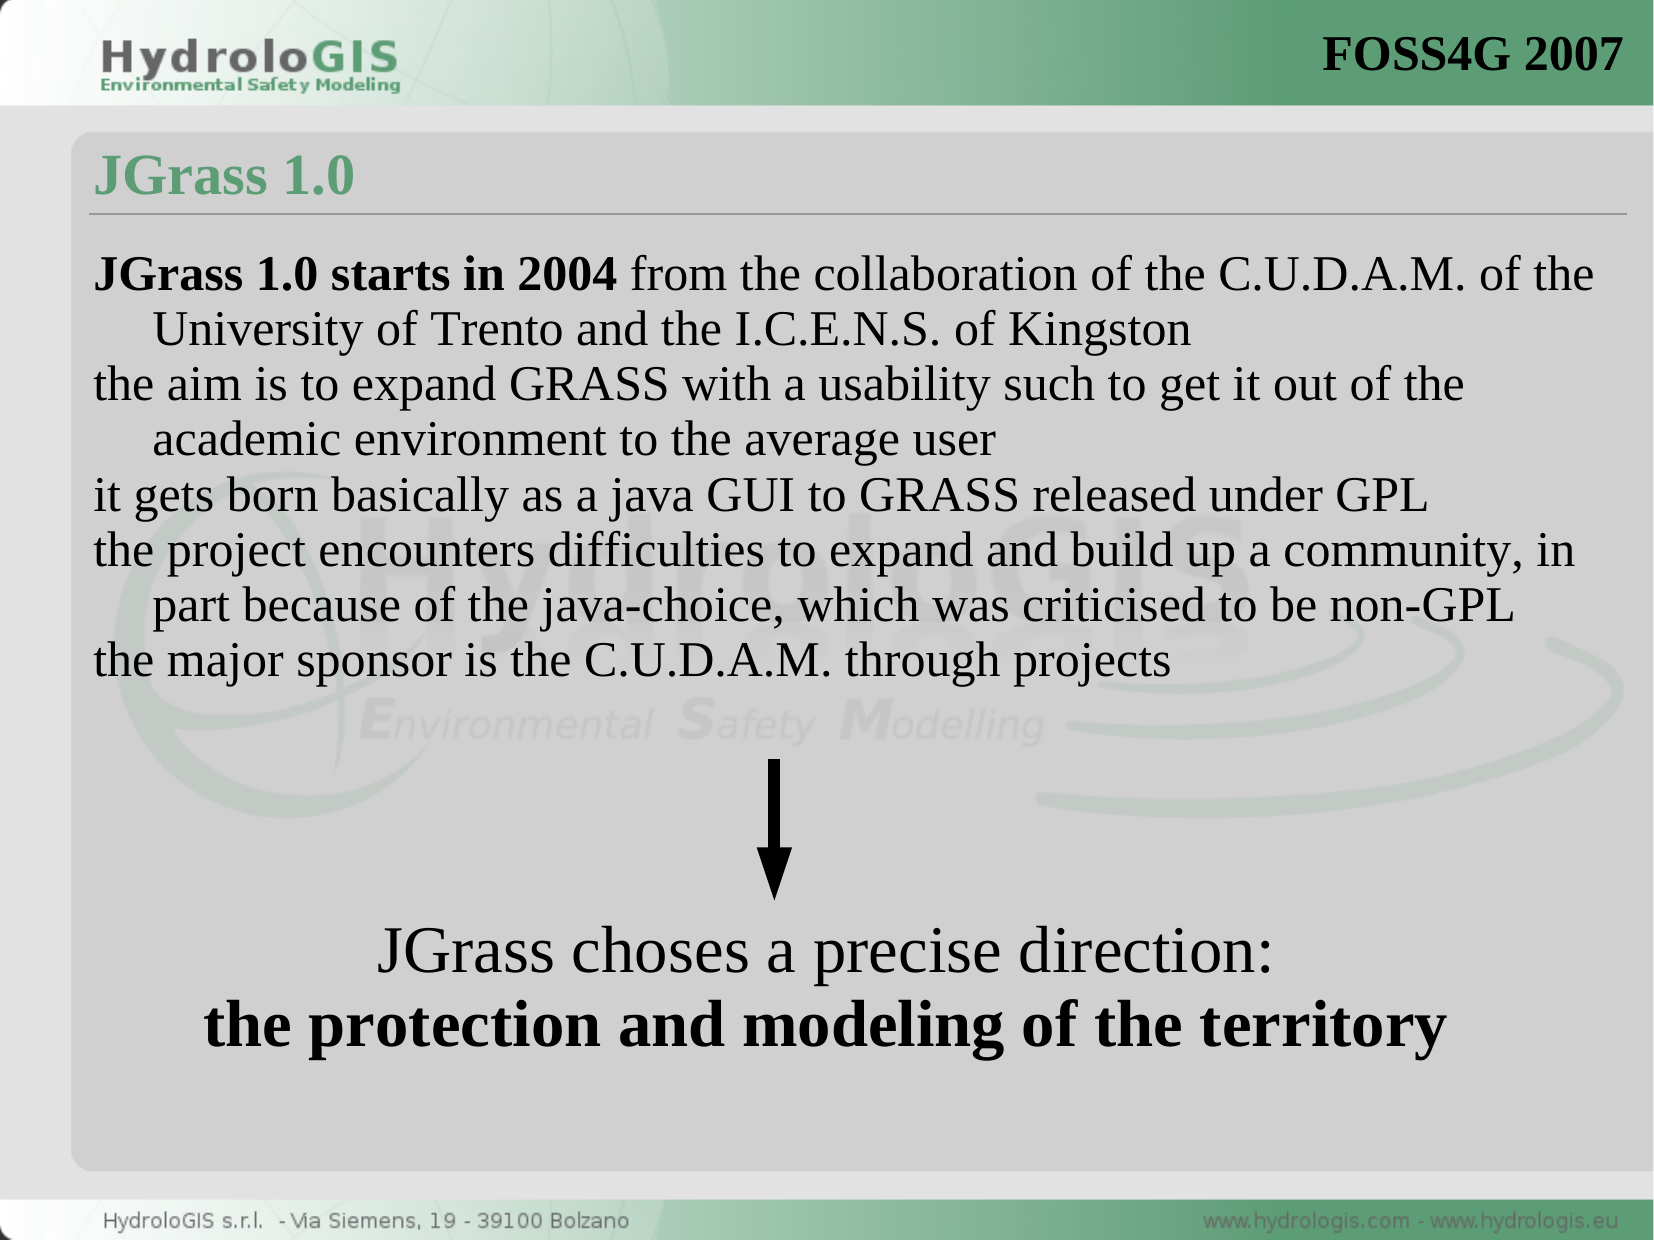

# JGrass 1.0
JGrass 1.0 starts in 2004 from the collaboration of the C.U.D.A.M. of the University of Trento and the I.C.E.N.S. of Kingston
the aim is to expand GRASS with a usability such to get it out of the academic environment to the average user
it gets born basically as a java GUI to GRASS released under GPL
the project encounters difficulties to expand and build up a community, in part because of the java-choice, which was criticised to be non-GPL
the major sponsor is the C.U.D.A.M. through projects
JGrass choses a precise direction:
the protection and modeling of the territory